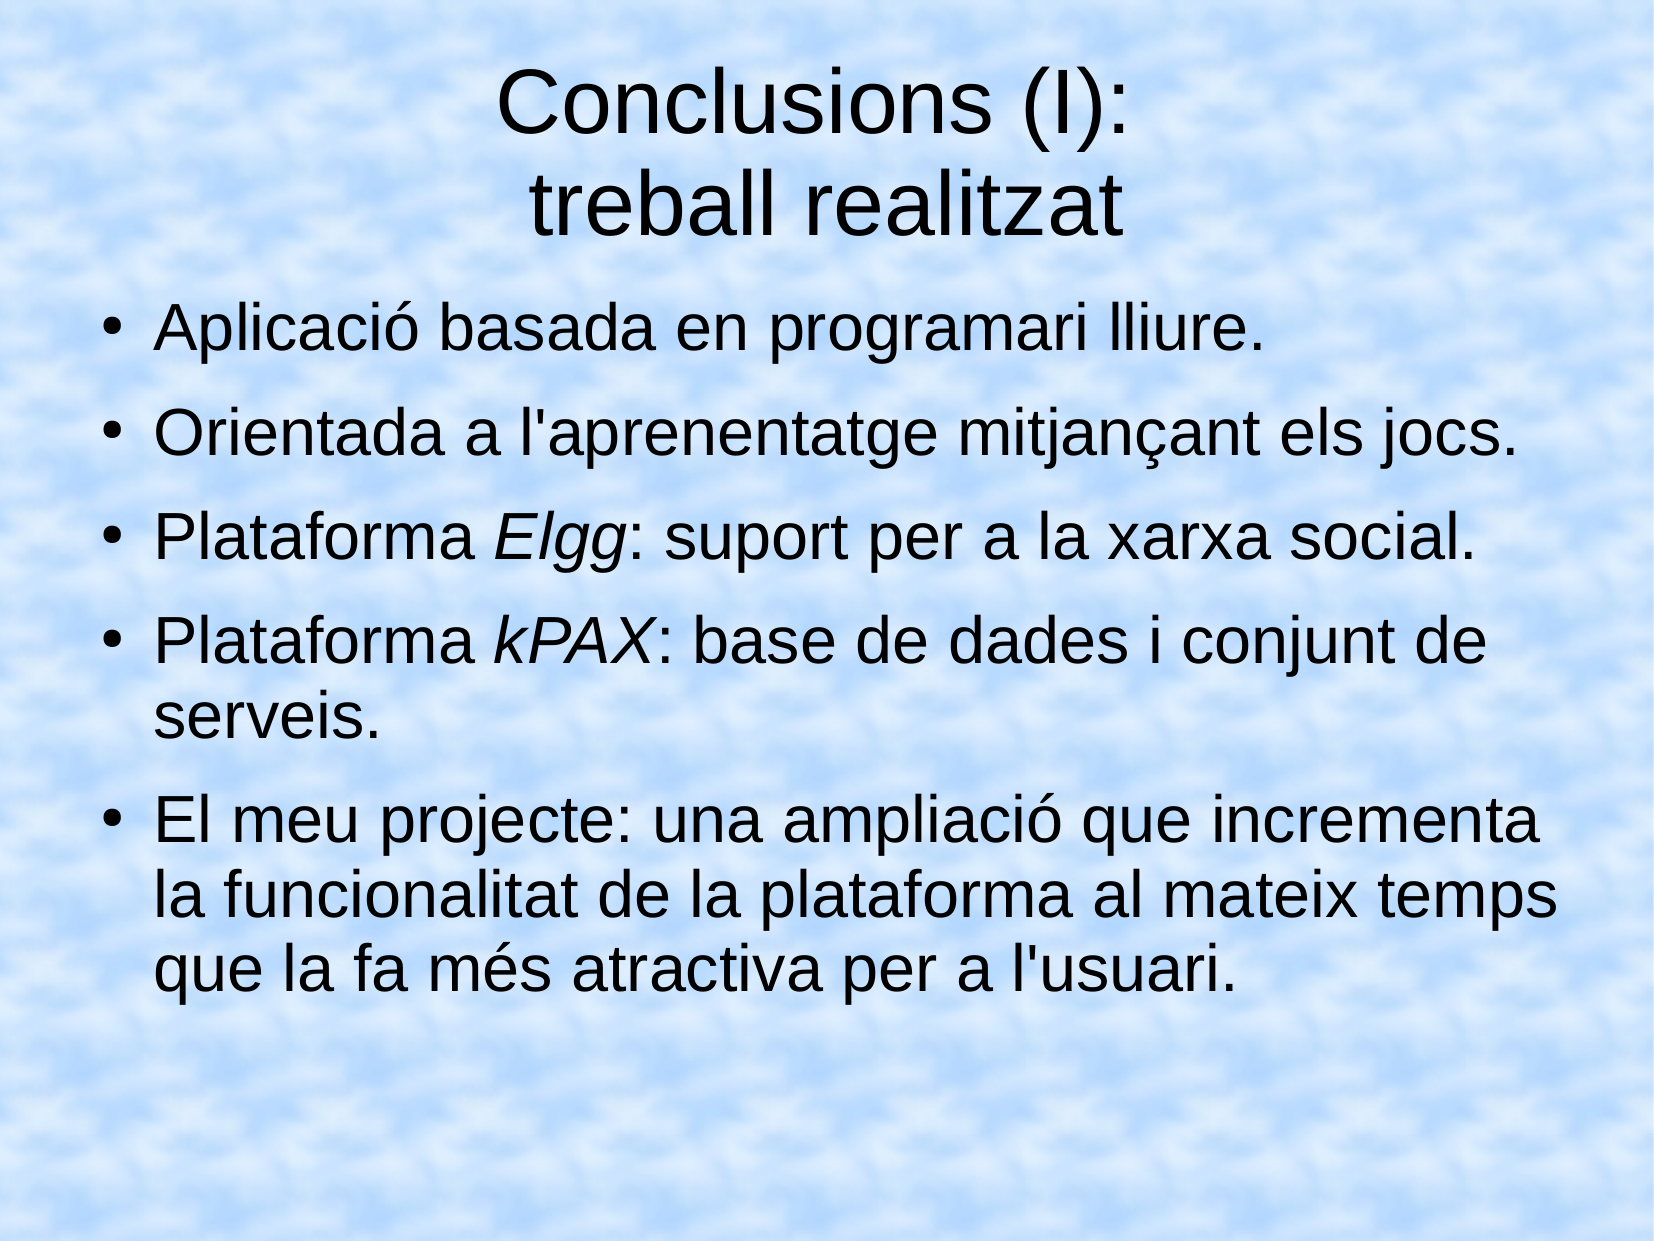

# Conclusions (I): treball realitzat
Aplicació basada en programari lliure.
Orientada a l'aprenentatge mitjançant els jocs.
Plataforma Elgg: suport per a la xarxa social.
Plataforma kPAX: base de dades i conjunt de serveis.
El meu projecte: una ampliació que incrementa la funcionalitat de la plataforma al mateix temps que la fa més atractiva per a l'usuari.